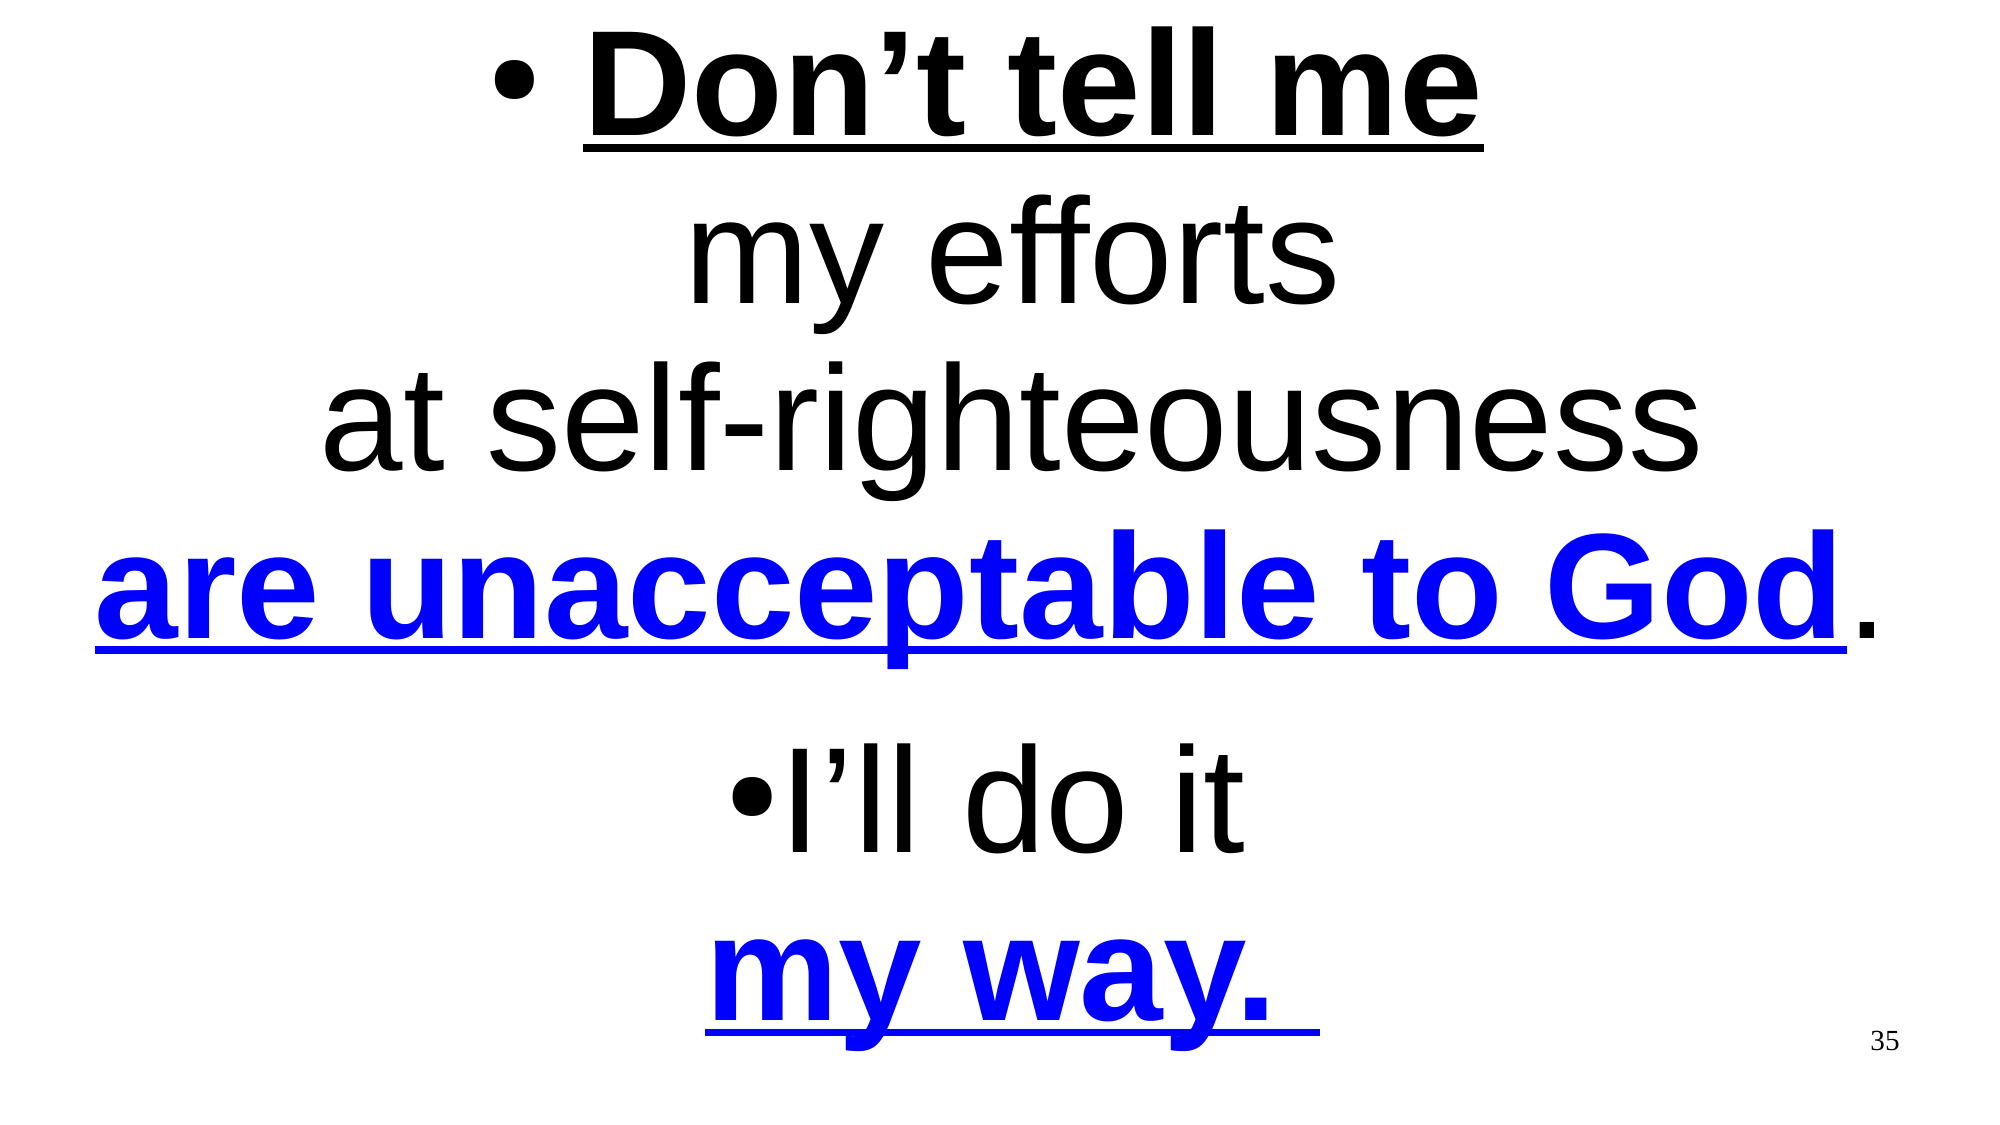

# Don’t tell me my efforts at self-righteousness are unacceptable to God.
I’ll do it
my way.
35